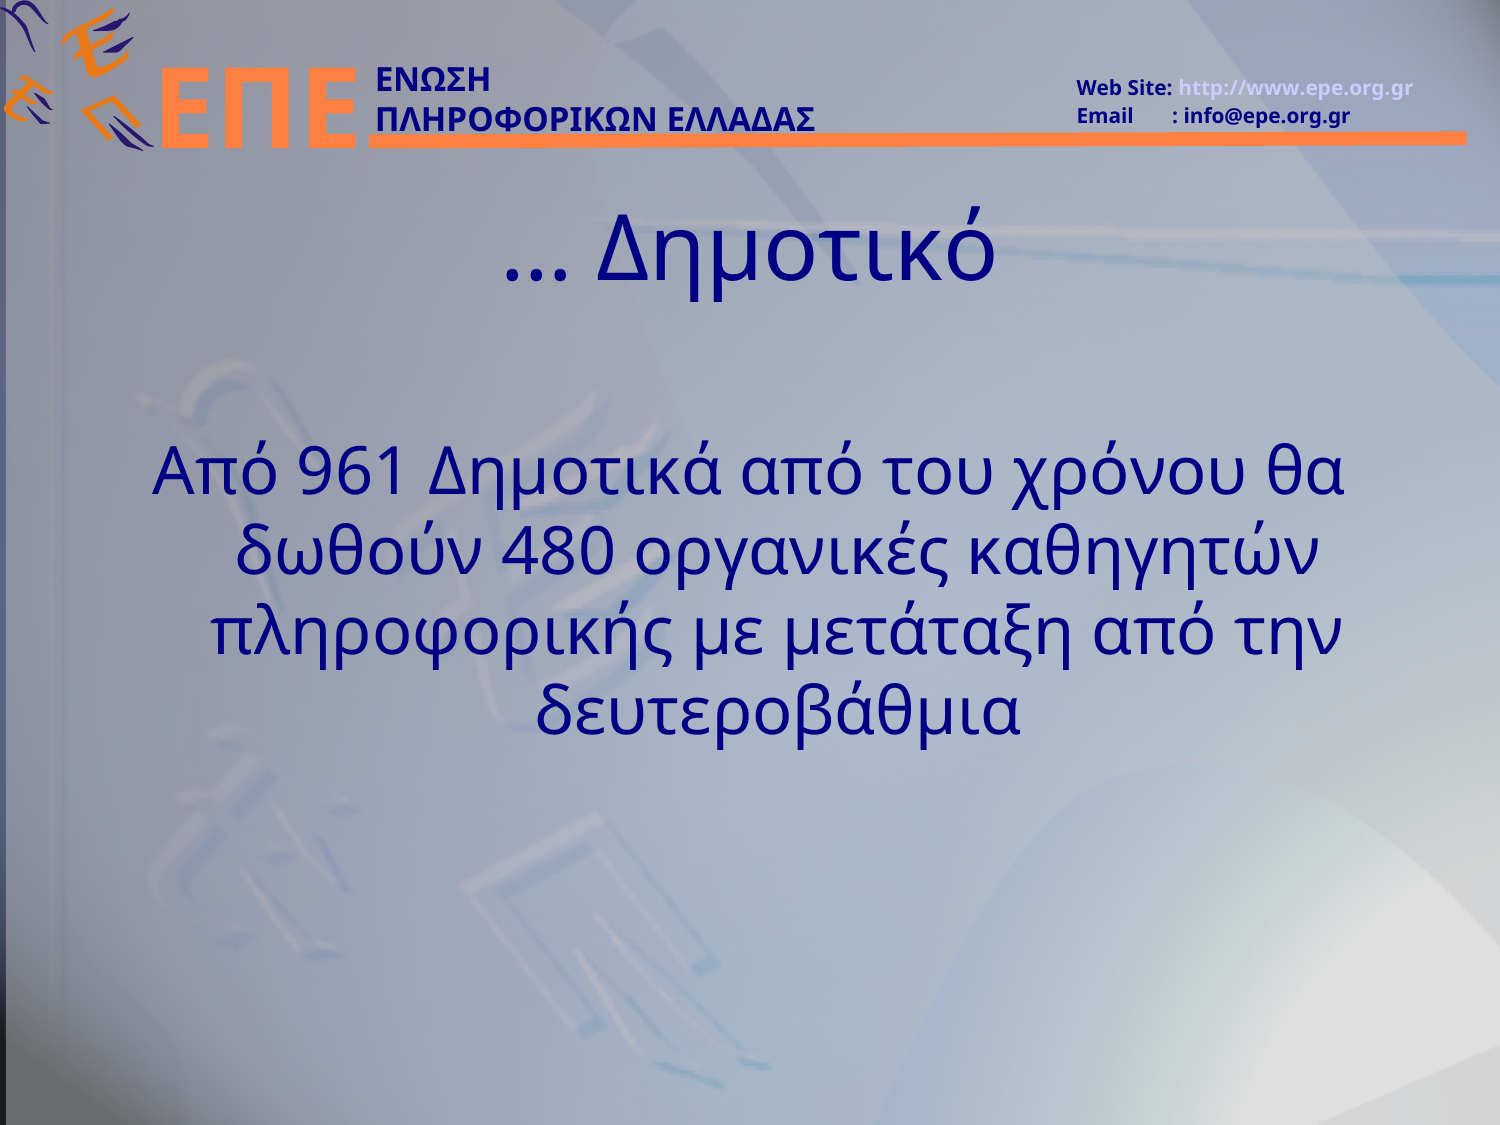

# … Δημοτικό
Από 961 Δημοτικά από του χρόνου θα δωθούν 480 οργανικές καθηγητών πληροφορικής με μετάταξη από την δευτεροβάθμια